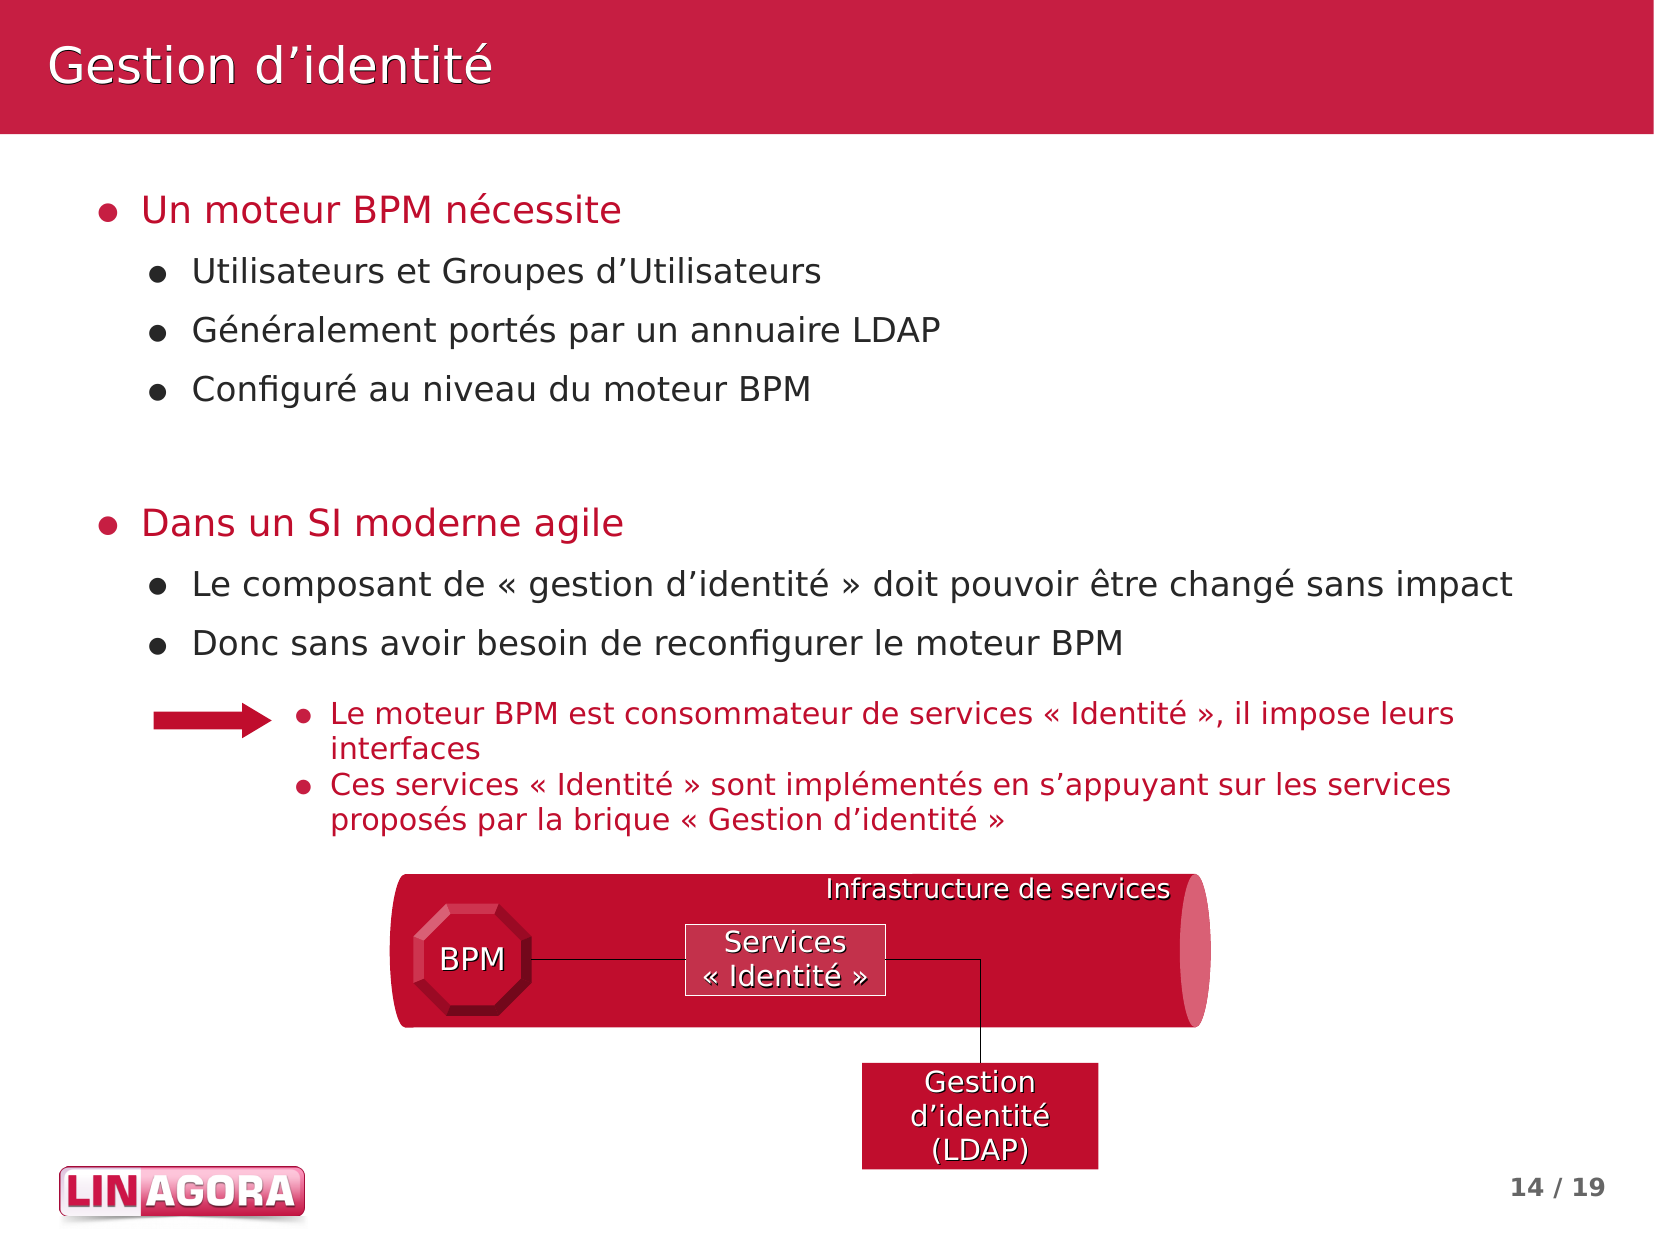

# Gestion d’identité
Un moteur BPM nécessite
Utilisateurs et Groupes d’Utilisateurs
Généralement portés par un annuaire LDAP
Configuré au niveau du moteur BPM
Dans un SI moderne agile
Le composant de « gestion d’identité » doit pouvoir être changé sans impact
Donc sans avoir besoin de reconfigurer le moteur BPM
Le moteur BPM est consommateur de services « Identité », il impose leurs interfaces
Ces services « Identité » sont implémentés en s’appuyant sur les services proposés par la brique « Gestion d’identité »
Infrastructure de services
BPM
Services « Identité »
Gestion d’identité (LDAP)